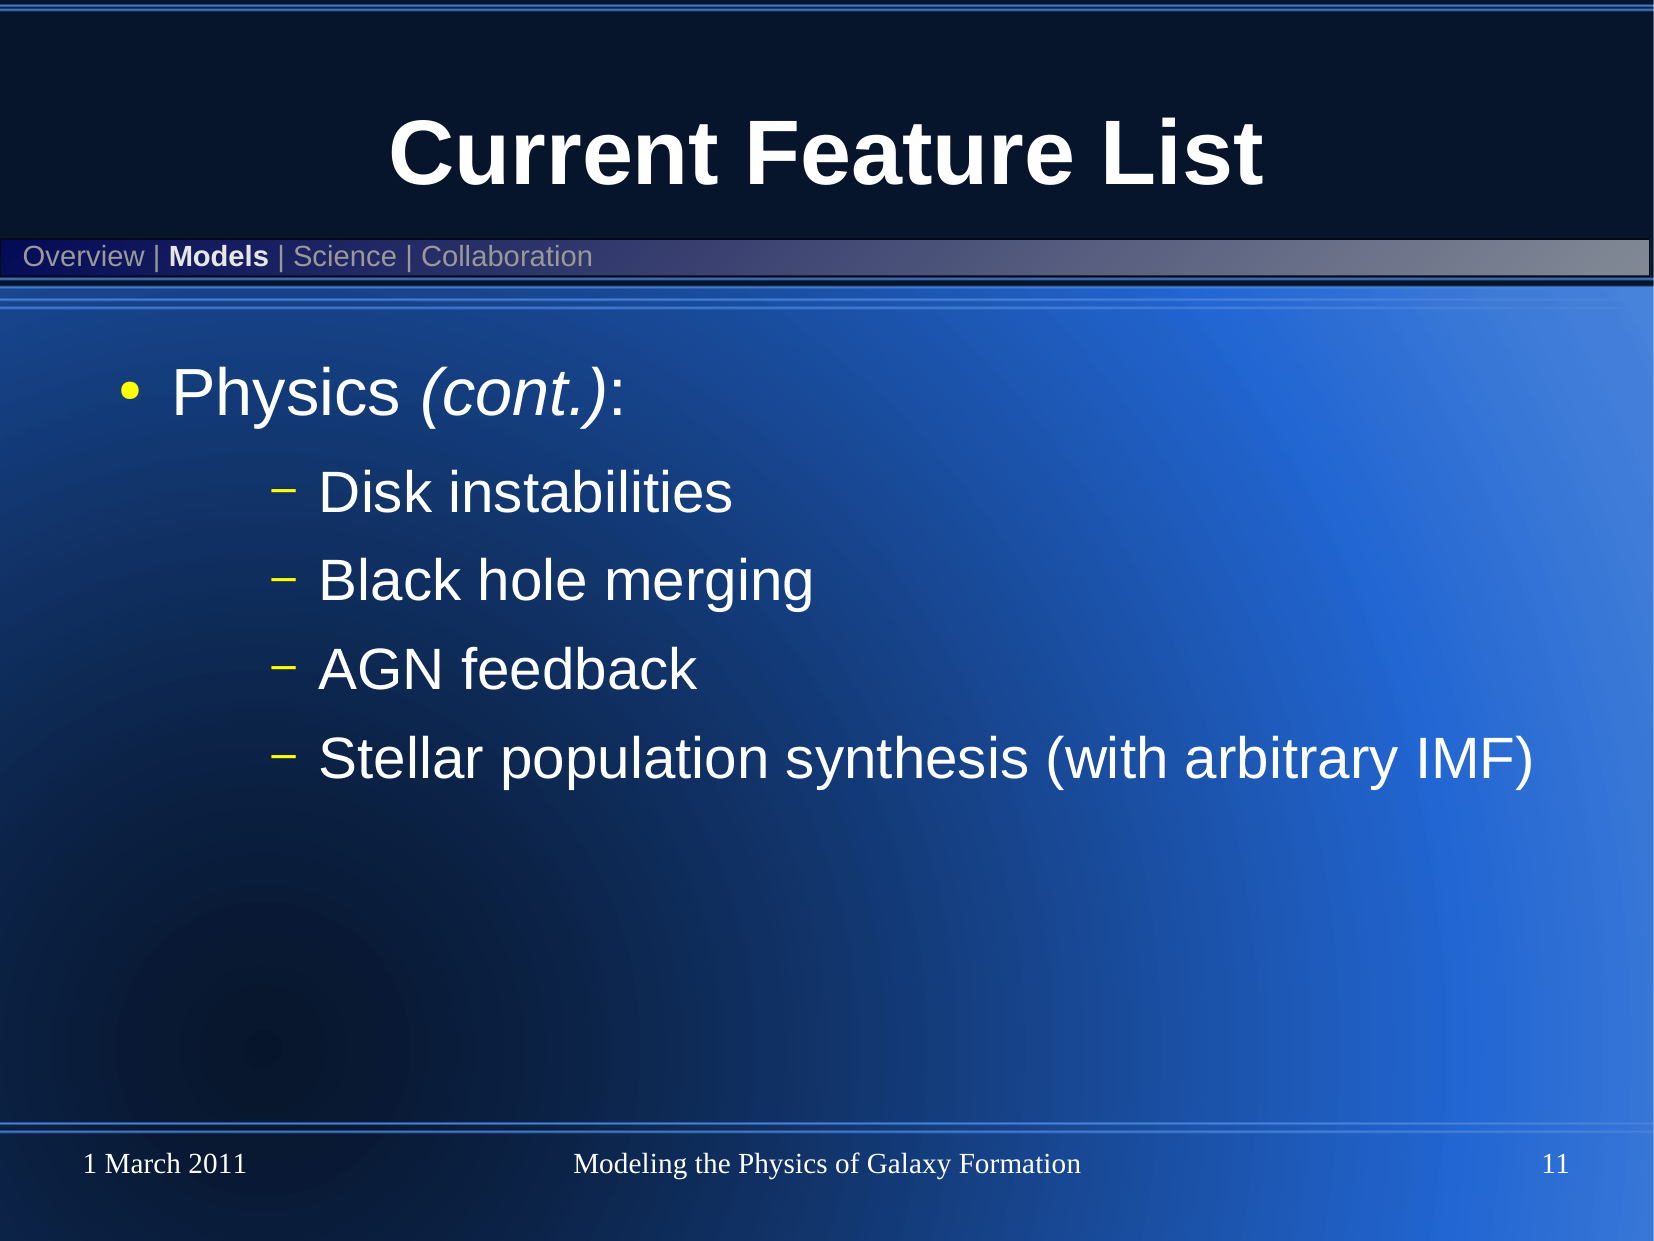

# Current Feature List
Overview | Models | Science | Collaboration
Physics (cont.):
Disk instabilities
Black hole merging
AGN feedback
Stellar population synthesis (with arbitrary IMF)
1 March 2011
Modeling the Physics of Galaxy Formation
11